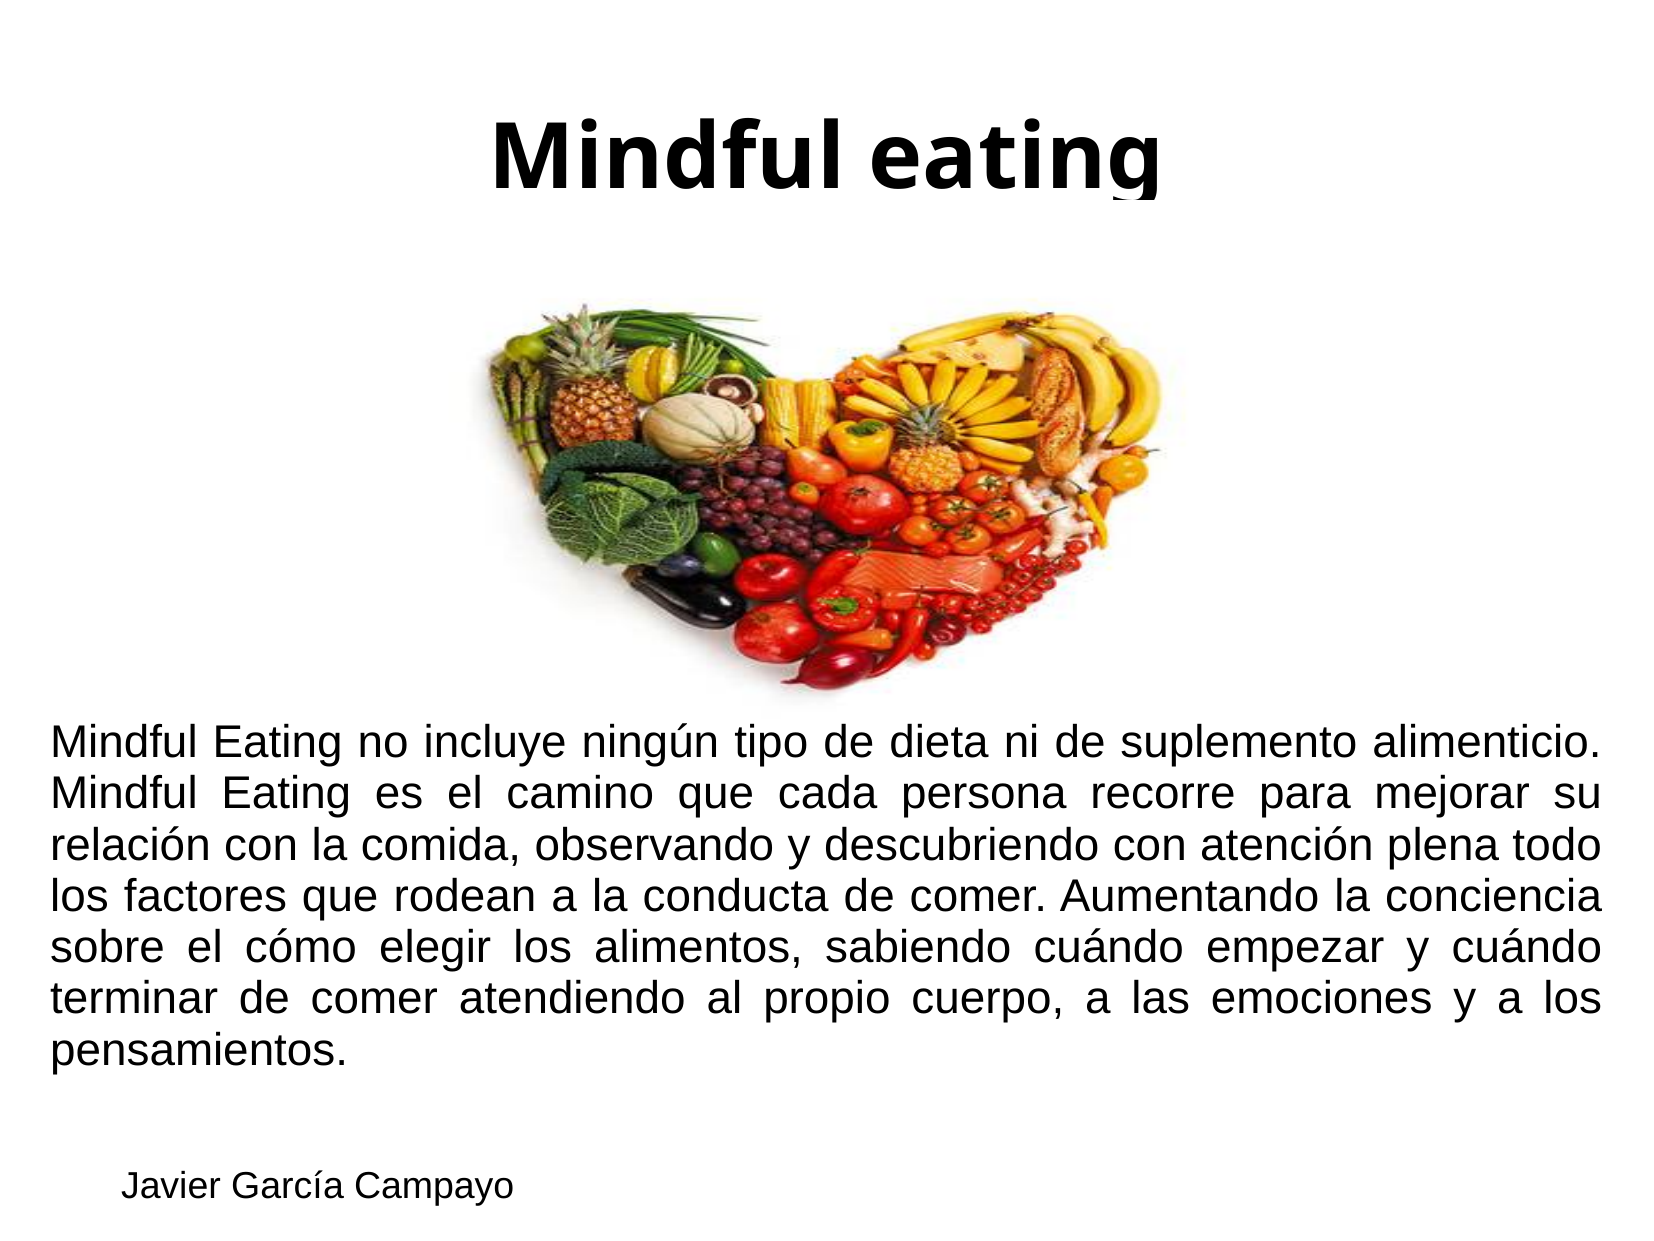

# Mindful eating
Mindful Eating no incluye ningún tipo de dieta ni de suplemento alimenticio. Mindful Eating es el camino que cada persona recorre para mejorar su relación con la comida, observando y descubriendo con atención plena todo los factores que rodean a la conducta de comer. Aumentando la conciencia sobre el cómo elegir los alimentos, sabiendo cuándo empezar y cuándo terminar de comer atendiendo al propio cuerpo, a las emociones y a los pensamientos.
Javier García Campayo